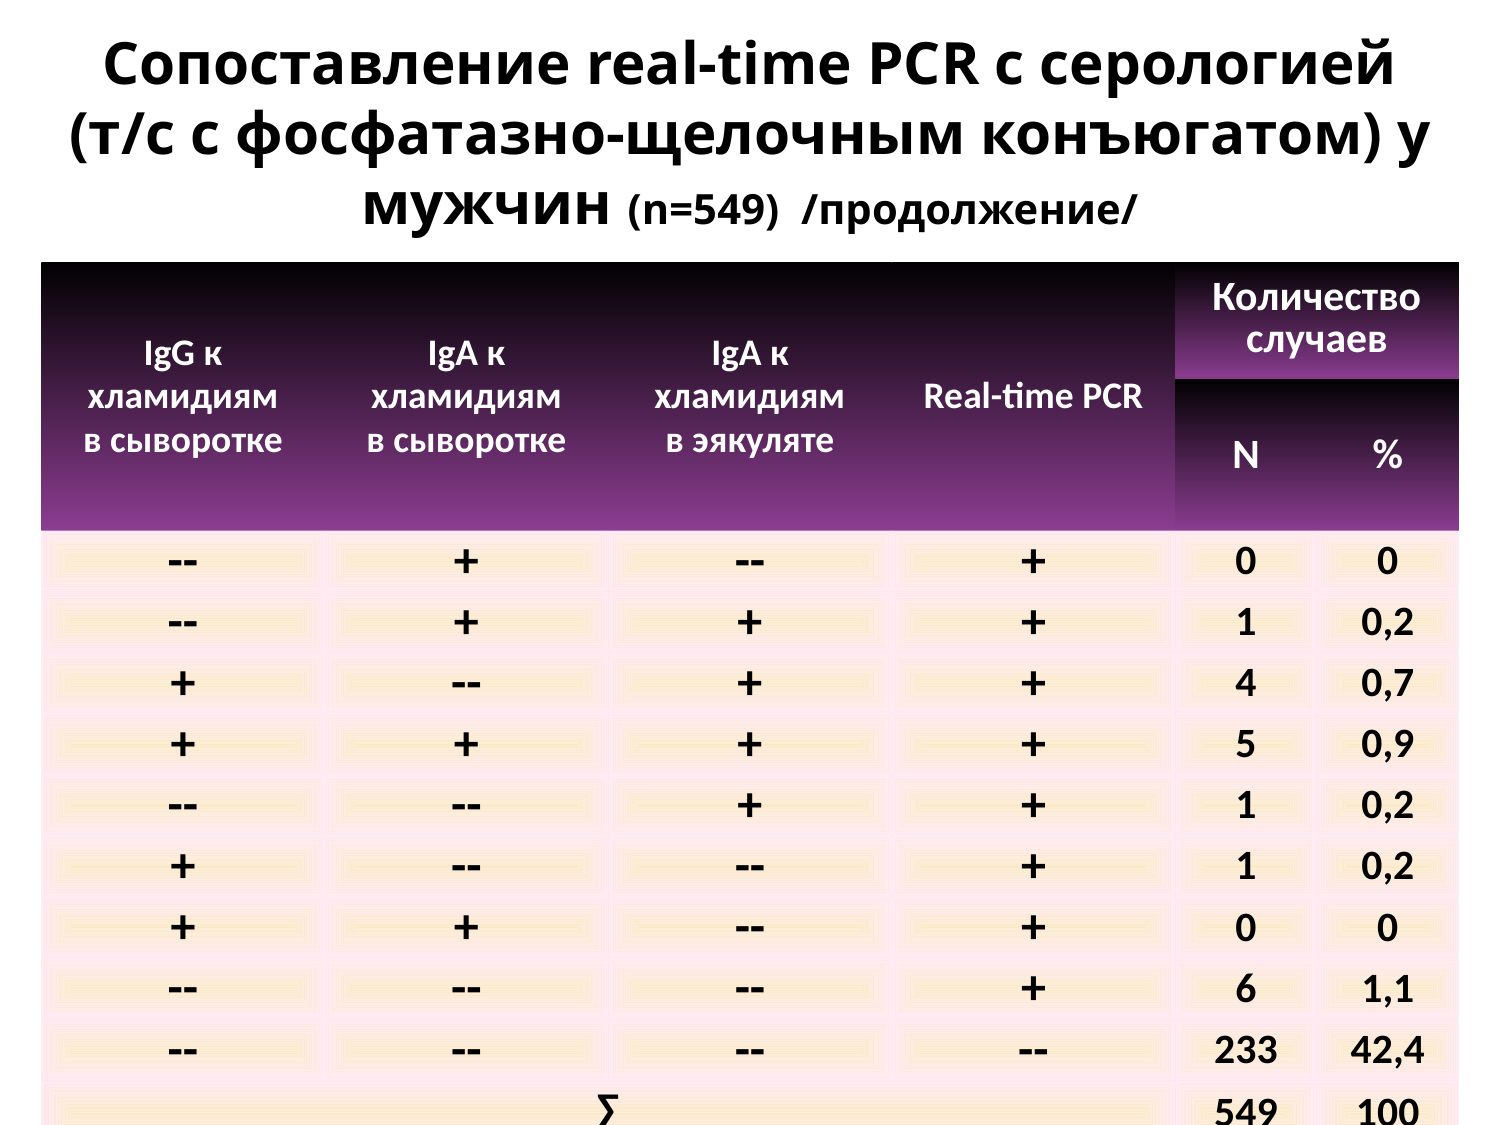

# Сопоставление real-time PCR с серологией (т/с с фосфатазно-щелочным конъюгатом) у мужчин (n=549) /продолжение/
| IgG к хламидиям в сыворотке | IgA к хламидиям в сыворотке | IgA к хламидиям в эякуляте | Real-time PCR | Количество случаев | |
| --- | --- | --- | --- | --- | --- |
| | | | | N | % |
| -- | + | -- | + | 0 | 0 |
| -- | + | + | + | 1 | 0,2 |
| + | -- | + | + | 4 | 0,7 |
| + | + | + | + | 5 | 0,9 |
| -- | -- | + | + | 1 | 0,2 |
| + | -- | -- | + | 1 | 0,2 |
| + | + | -- | + | 0 | 0 |
| -- | -- | -- | + | 6 | 1,1 |
| -- | -- | -- | -- | 233 | 42,4 |
| ∑ | | | | 549 | 100 |